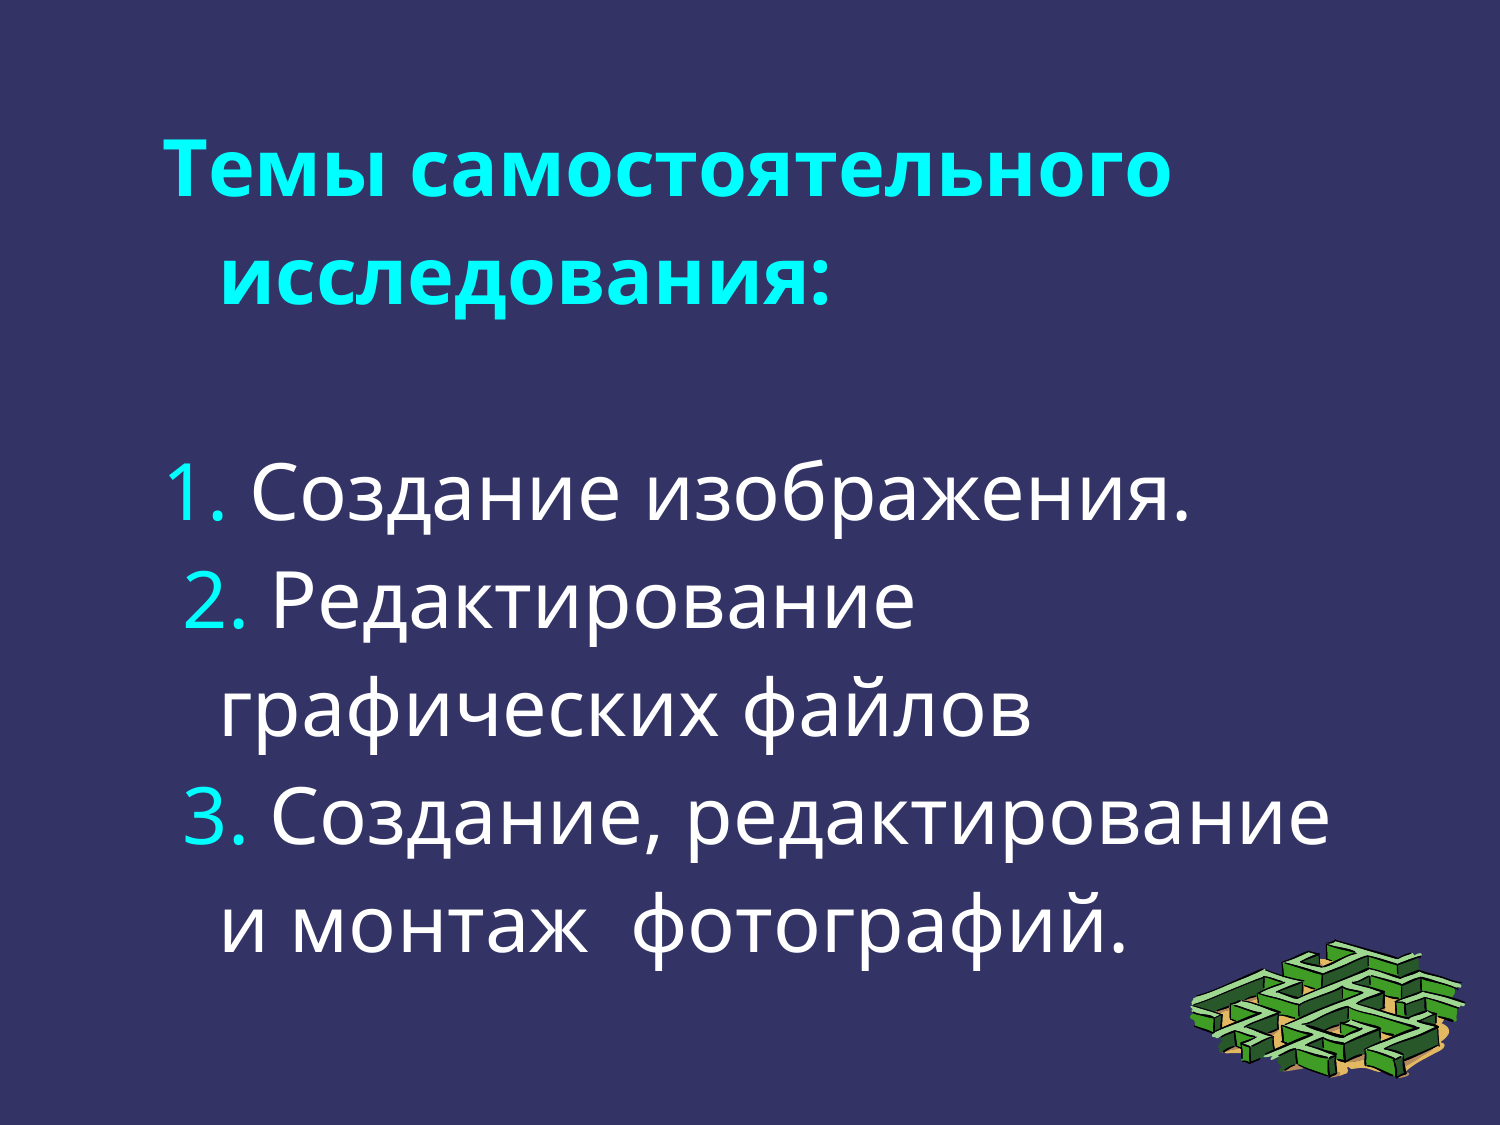

Темы самостоятельного исследования:
1. Создание изображения.
 2. Редактирование графических файлов
 3. Создание, редактирование и монтаж фотографий.